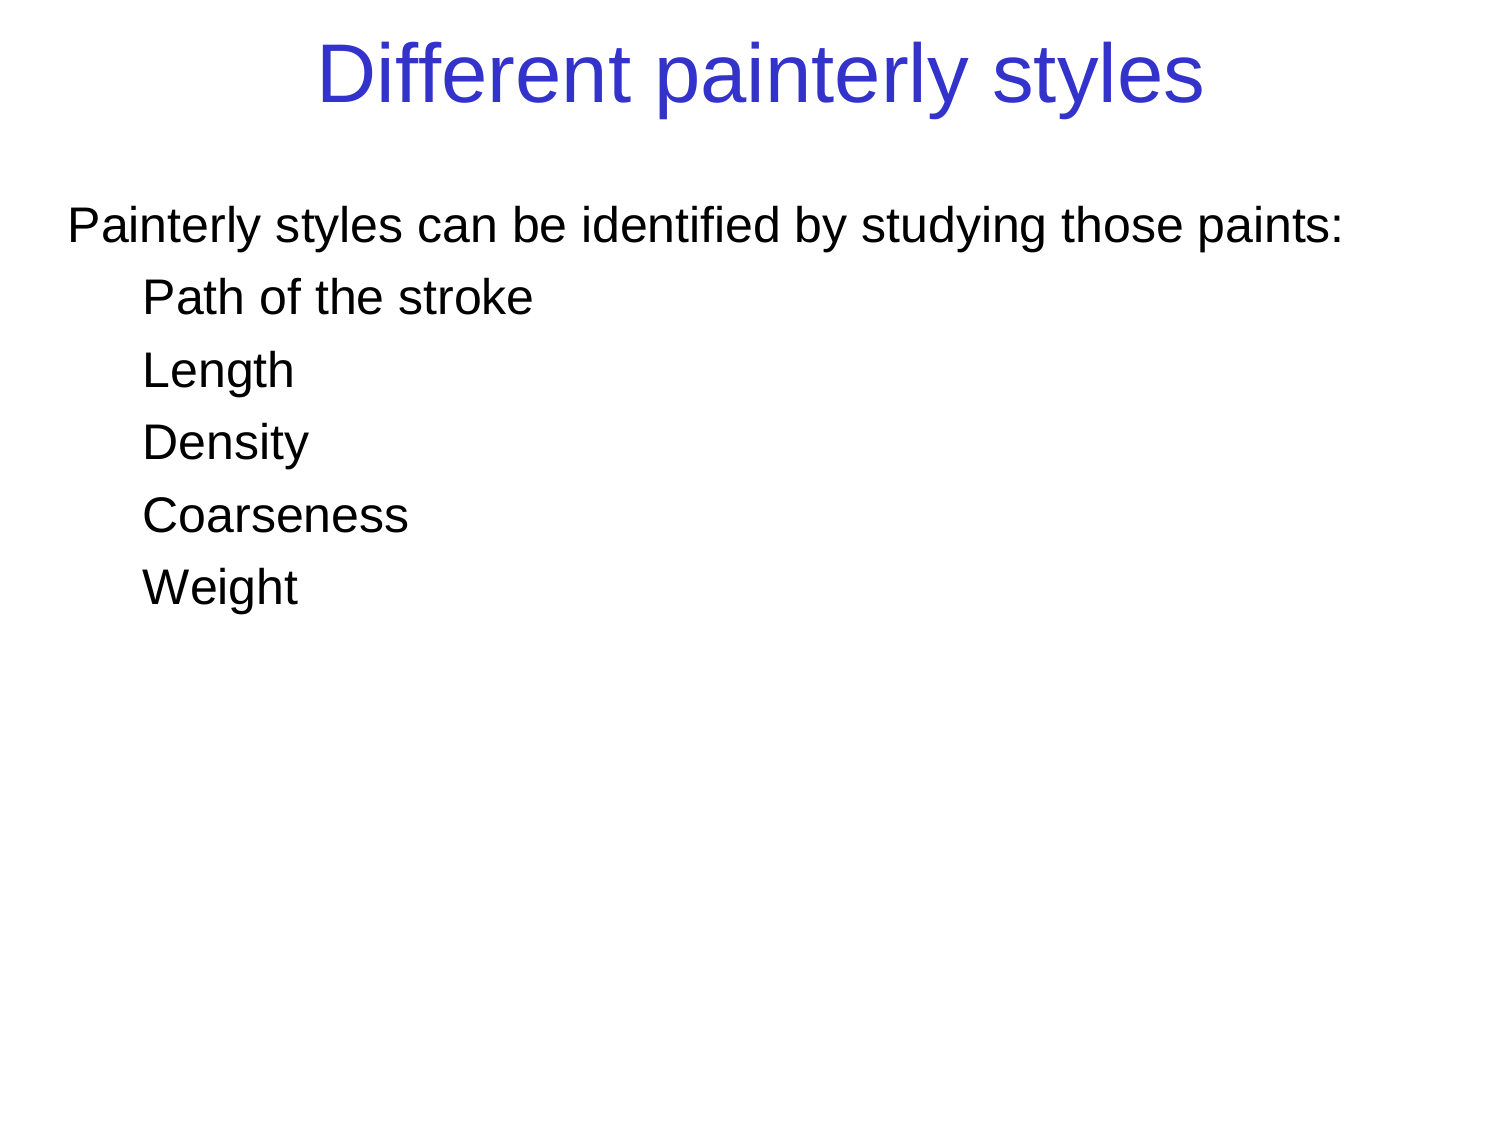

# Different painterly styles
Painterly styles can be identified by studying those paints:
Path of the stroke
Length
Density
Coarseness
Weight